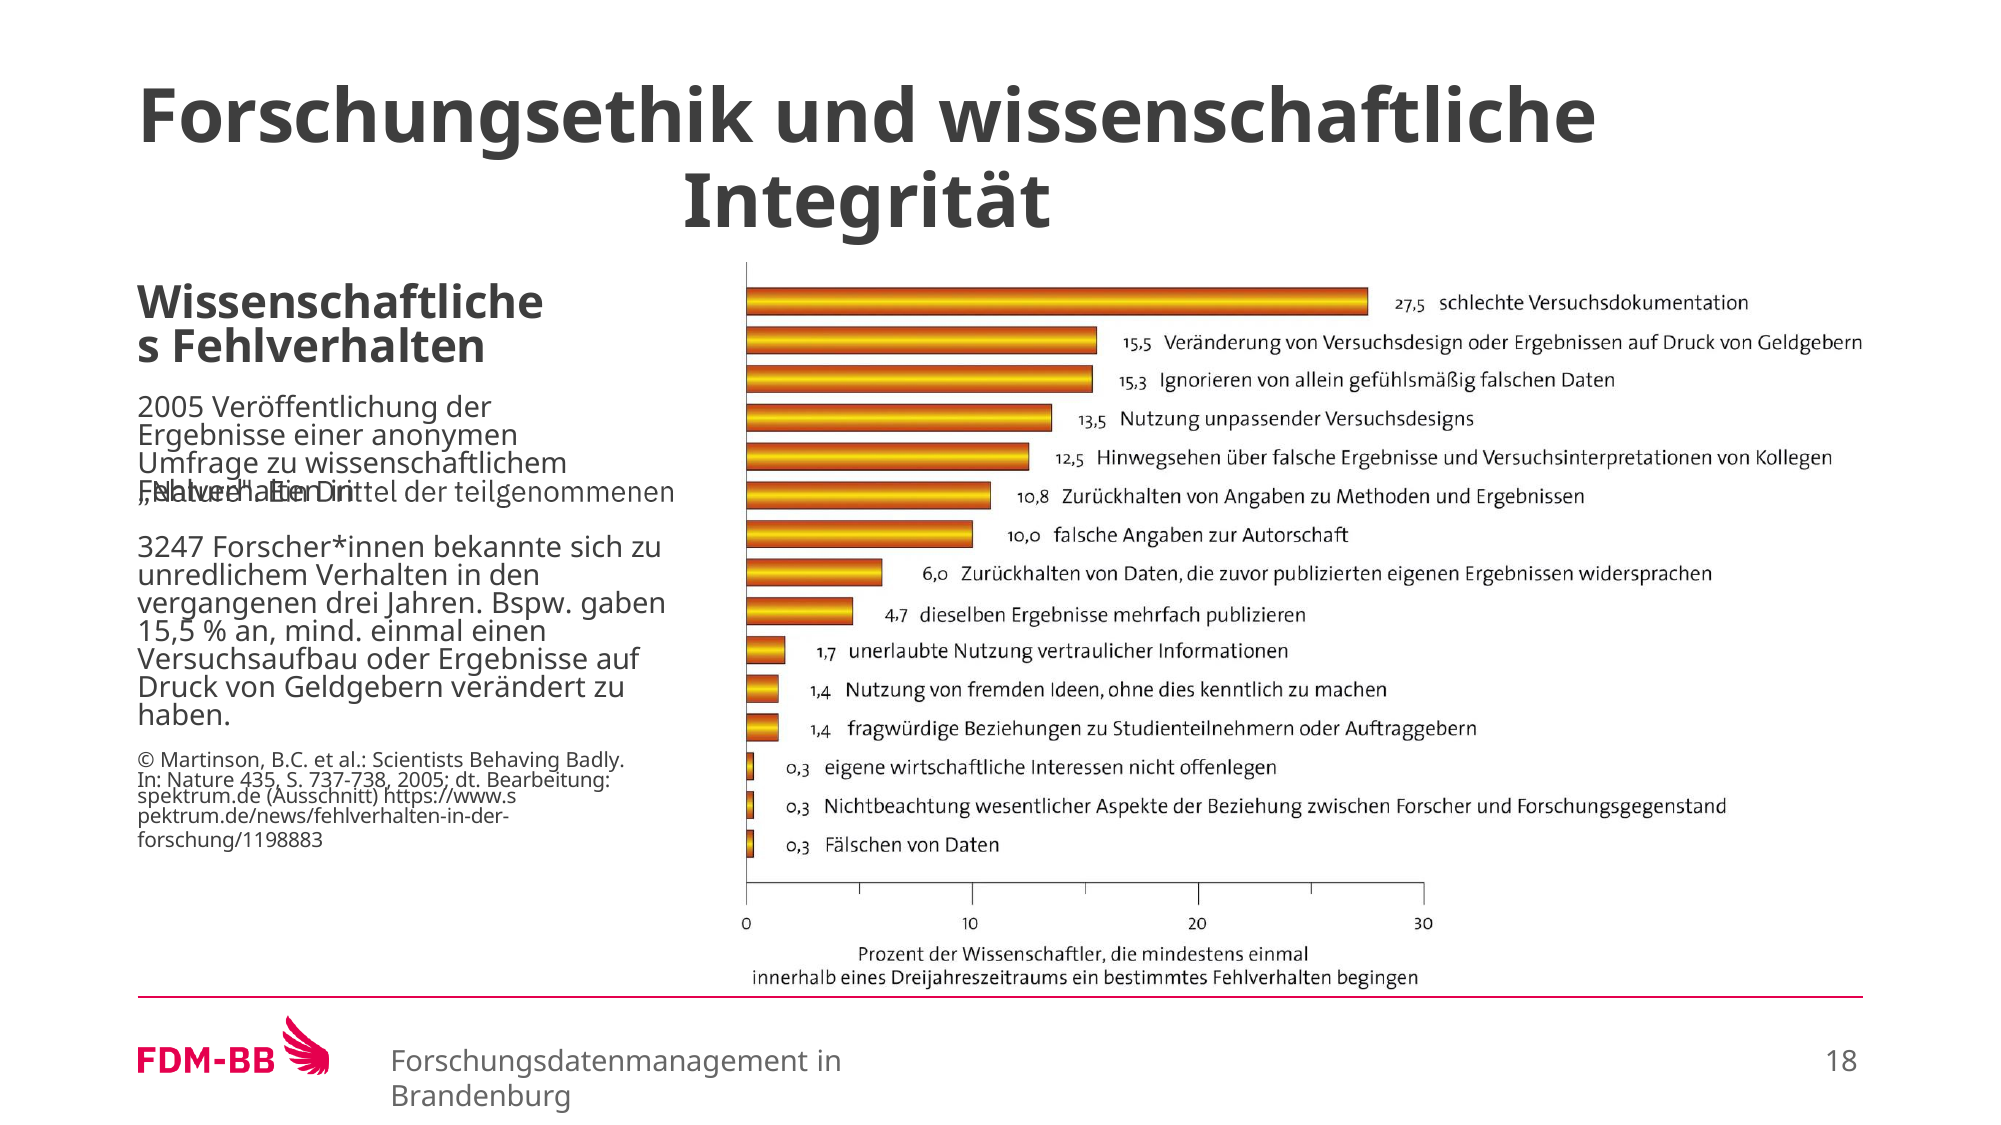

# Forschungsethik und wissenschaftliche
Integrität
Wissenschaftliches Fehlverhalten
2005 Veröffentlichung der Ergebnisse einer anonymen Umfrage zu wissenschaftlichem Fehlverhalten in
3247 Forscher*innen bekannte sich zu unredlichem Verhalten in den vergangenen drei Jahren. Bspw. gaben 15,5 % an, mind. einmal einen Versuchsaufbau oder Ergebnisse auf Druck von Geldgebern verändert zu haben.
© Martinson, B.C. et al.: Scientists Behaving Badly. In: Nature 435, S. 737-738, 2005; dt. Bearbeitung: spektrum.de (Ausschnitt) https://www.spektrum.de/news/fehlverhalten-in-der- forschung/1198883
Forschungsdatenmanagement in Brandenburg
18